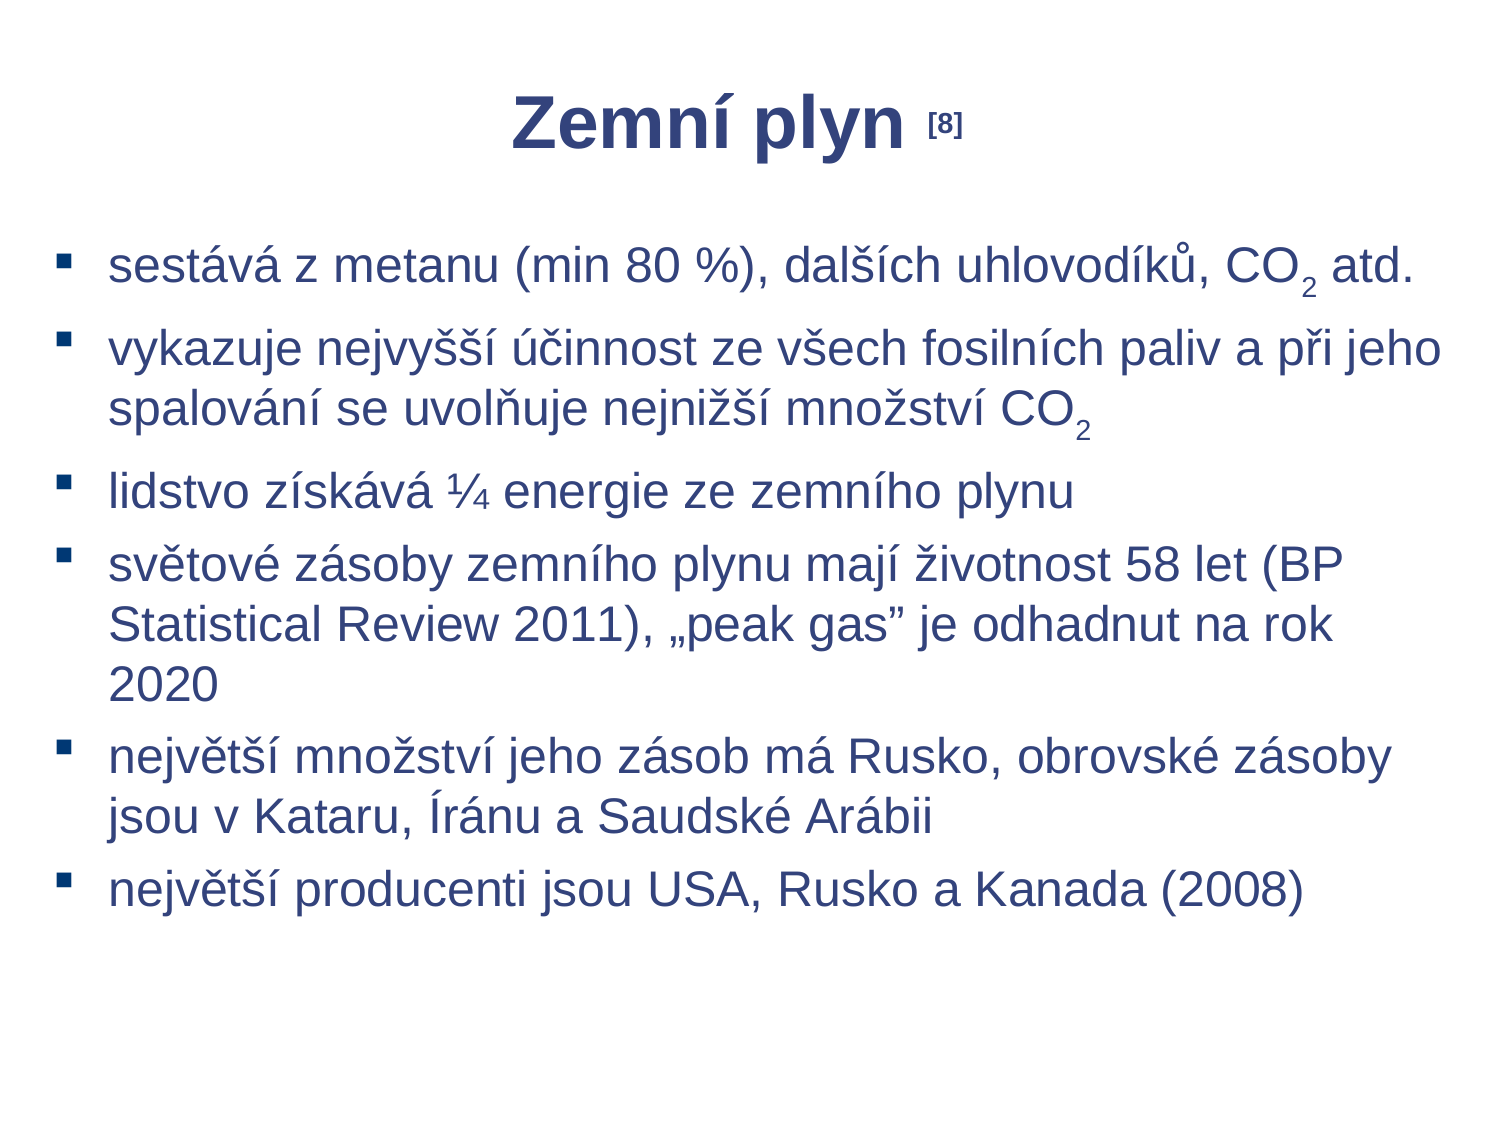

# Zemní plyn [8]
sestává z metanu (min 80 %), dalších uhlovodíků, CO2 atd.
vykazuje nejvyšší účinnost ze všech fosilních paliv a při jeho spalování se uvolňuje nejnižší množství CO2
lidstvo získává ¼ energie ze zemního plynu
světové zásoby zemního plynu mají životnost 58 let (BP Statistical Review 2011), „peak gas” je odhadnut na rok 2020
největší množství jeho zásob má Rusko, obrovské zásoby jsou v Kataru, Íránu a Saudské Arábii
největší producenti jsou USA, Rusko a Kanada (2008)